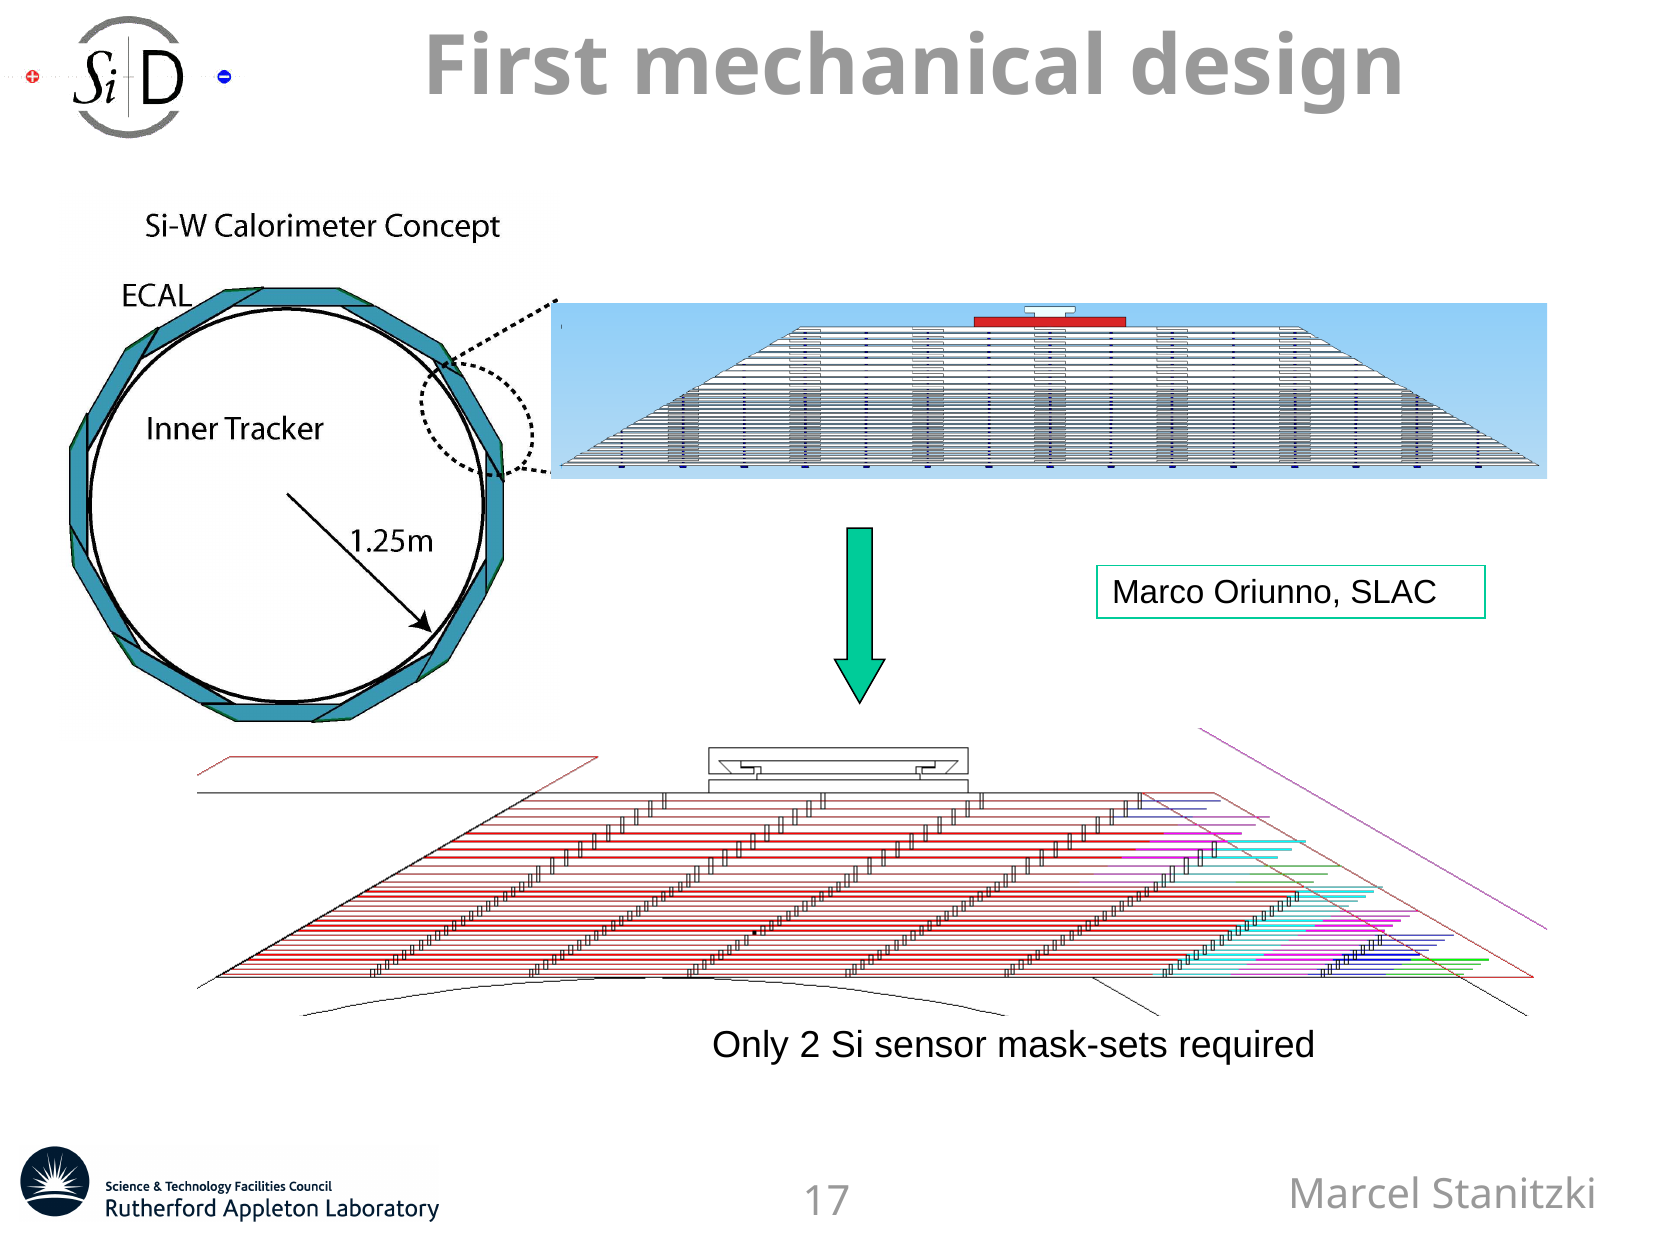

# First mechanical design
Marco Oriunno, SLAC
Only 2 Si sensor mask-sets required